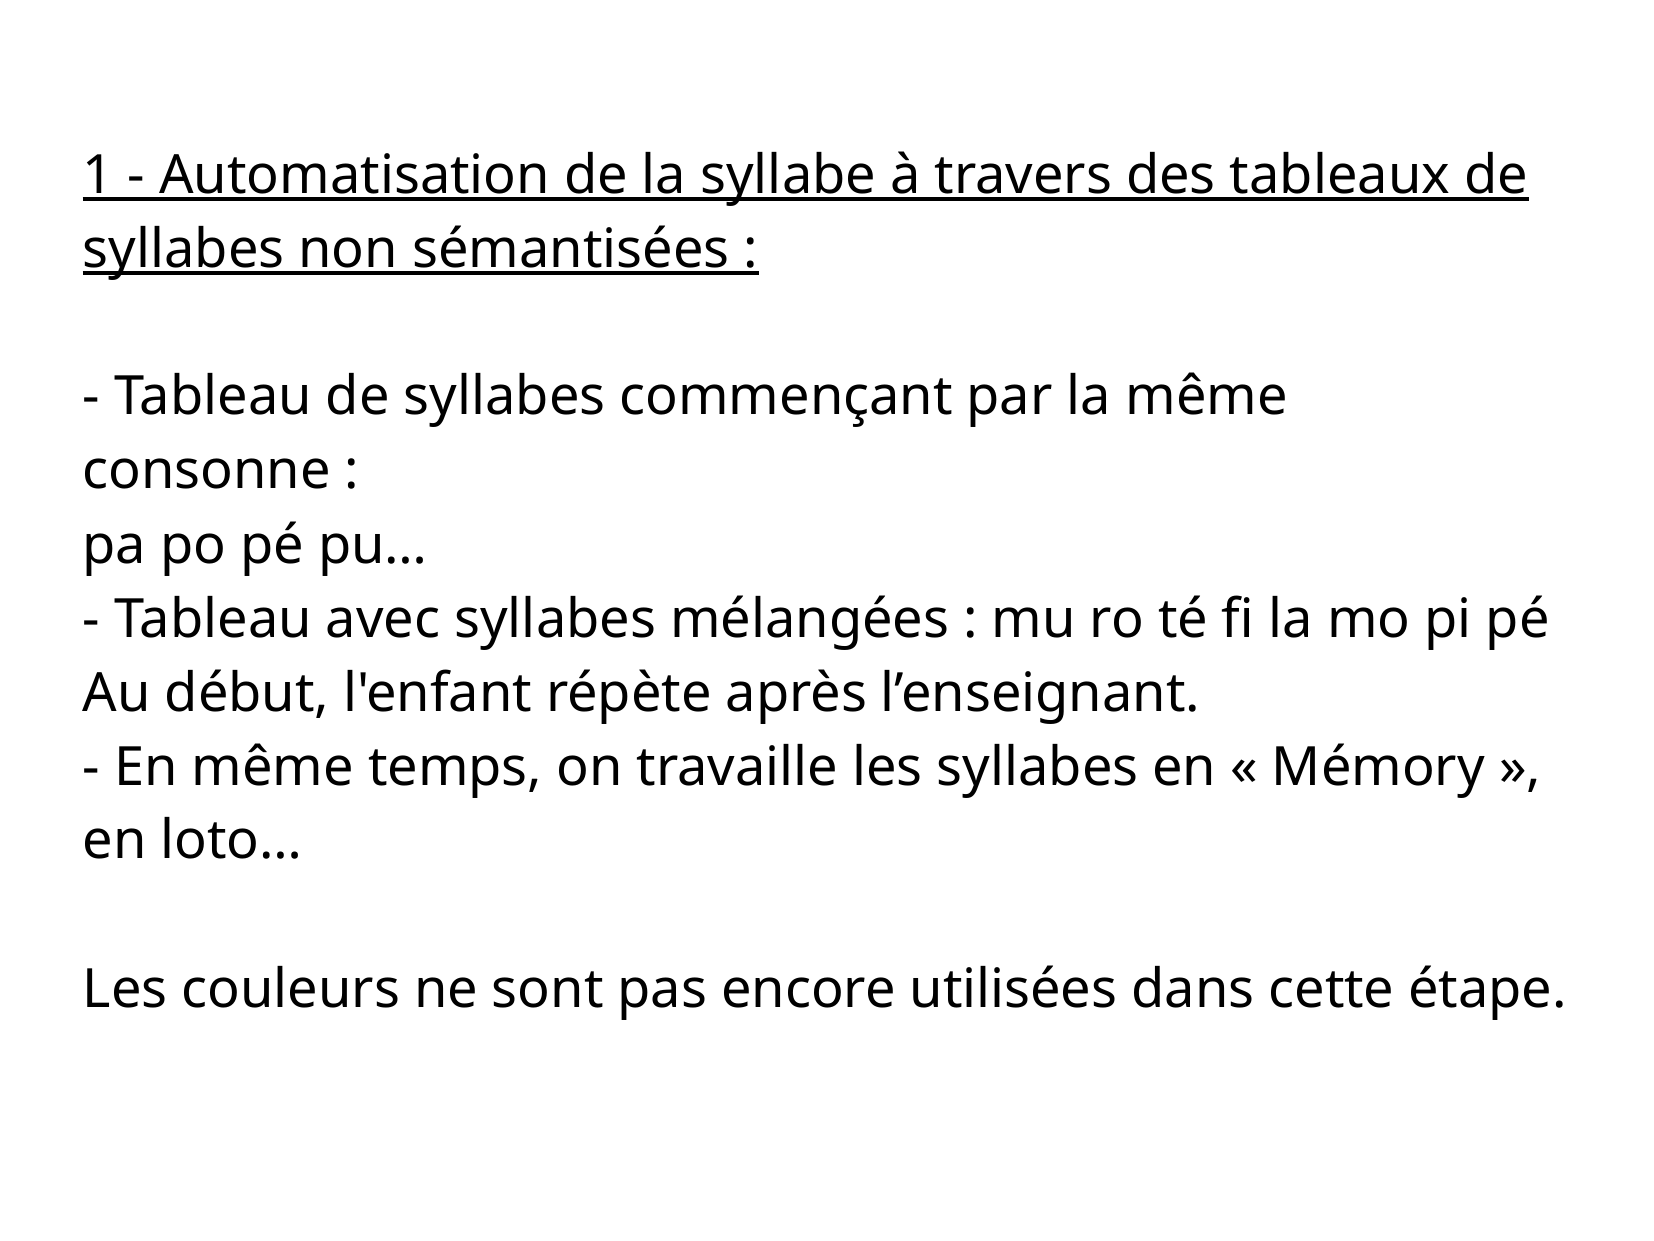

# 1 - Automatisation de la syllabe à travers des tableaux de
syllabes non sémantisées :
- Tableau de syllabes commençant par la même consonne :
pa po pé pu…
- Tableau avec syllabes mélangées : mu ro té fi la mo pi pé
Au début, l'enfant répète après l’enseignant.
- En même temps, on travaille les syllabes en « Mémory », en loto…
Les couleurs ne sont pas encore utilisées dans cette étape.